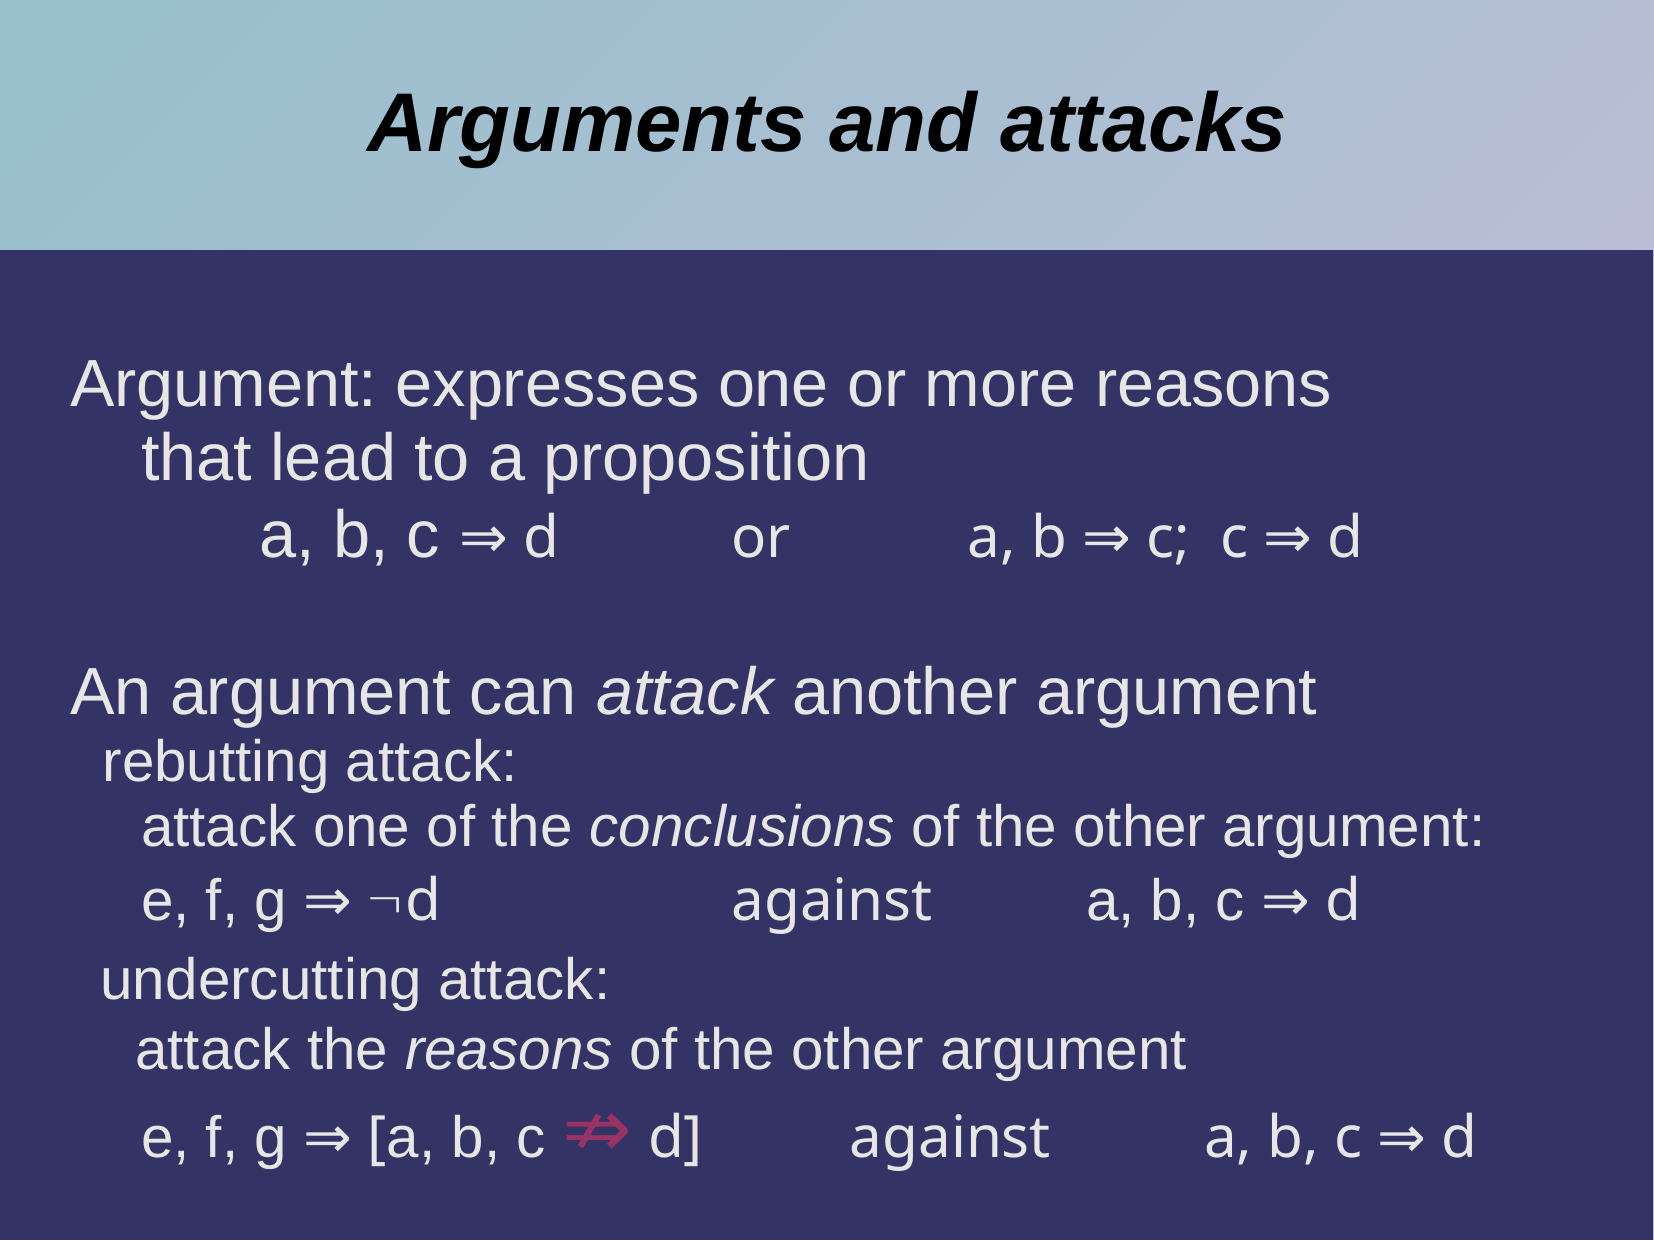

# Arguments and attacks
Argument: expresses one or more reasons
that lead to a proposition
 	a, b, c ⇒ d		or		a, b ⇒ c; c ⇒ d
An argument can attack another argument
 rebutting attack:
attack one of the conclusions of the other argument:
e, f, g ⇒ d			against		a, b, c ⇒ d
 undercutting attack:
 attack the reasons of the other argument
e, f, g ⇒ [a, b, c ⇏ d]		against		a, b, c ⇒ d